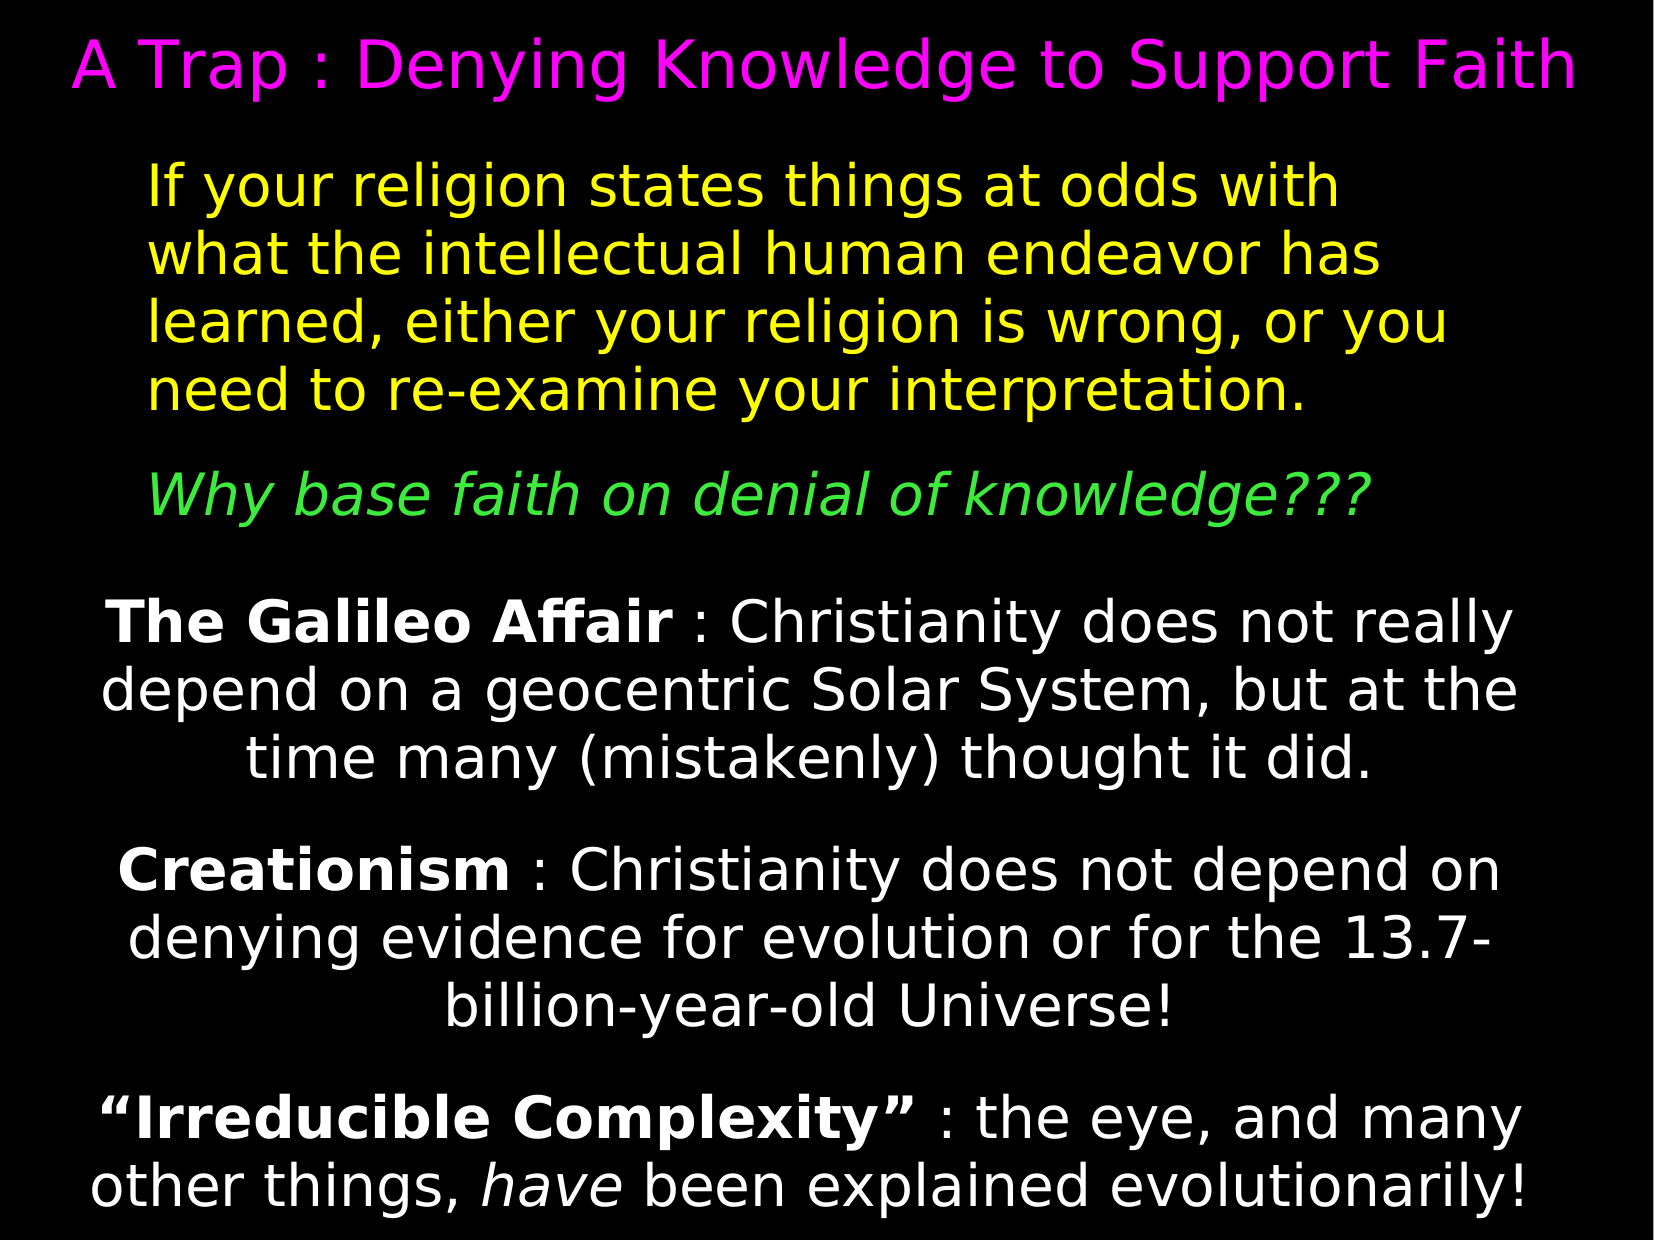

A Trap : Denying Knowledge to Support Faith
If your religion states things at odds with what the intellectual human endeavor has learned, either your religion is wrong, or you need to re-examine your interpretation.
Why base faith on denial of knowledge???
The Galileo Affair : Christianity does not really depend on a geocentric Solar System, but at the time many (mistakenly) thought it did.
Creationism : Christianity does not depend on denying evidence for evolution or for the 13.7-billion-year-old Universe!
“Irreducible Complexity” : the eye, and many other things, have been explained evolutionarily!